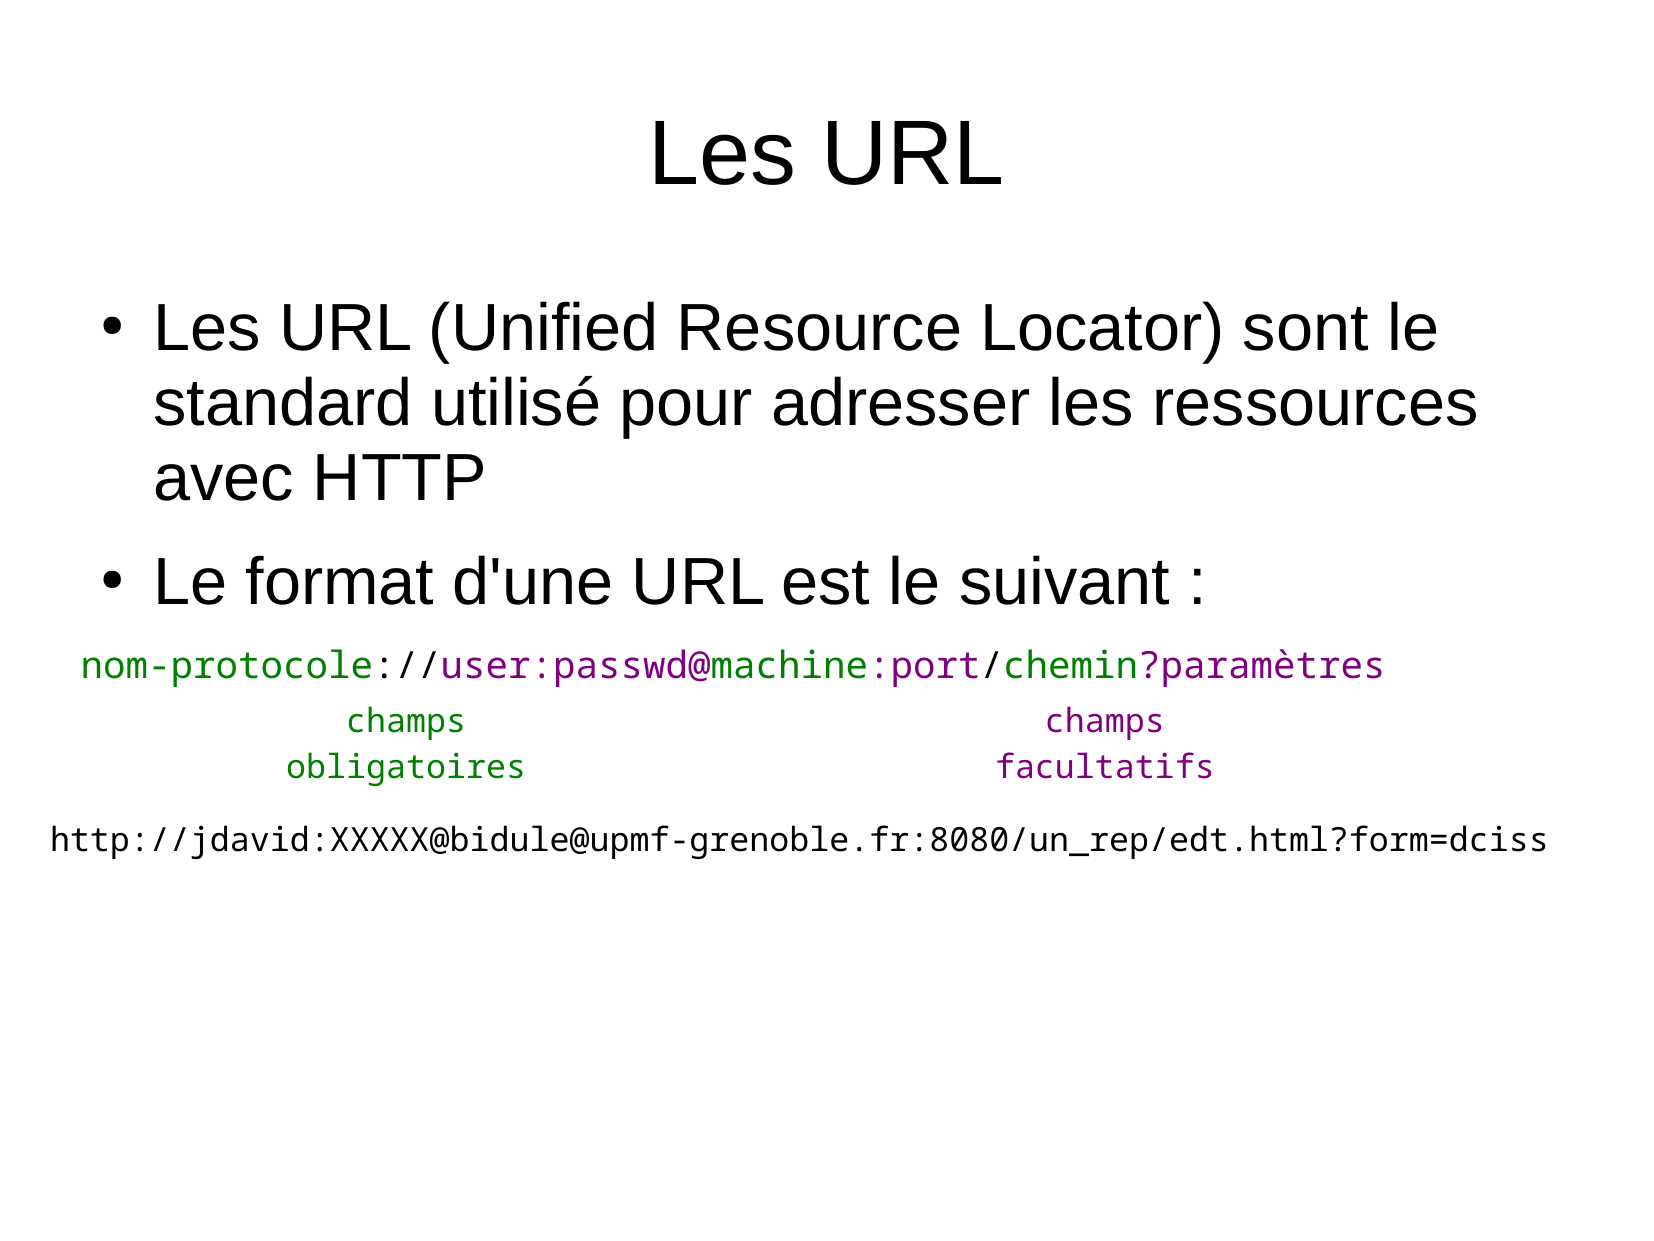

# Les URL
Les URL (Unified Resource Locator) sont le standard utilisé pour adresser les ressources avec HTTP
Le format d'une URL est le suivant :
nom-protocole://user:passwd@machine:port/chemin?paramètres
champs
obligatoires
champs
facultatifs
http://jdavid:XXXXX@bidule@upmf-grenoble.fr:8080/un_rep/edt.html?form=dciss